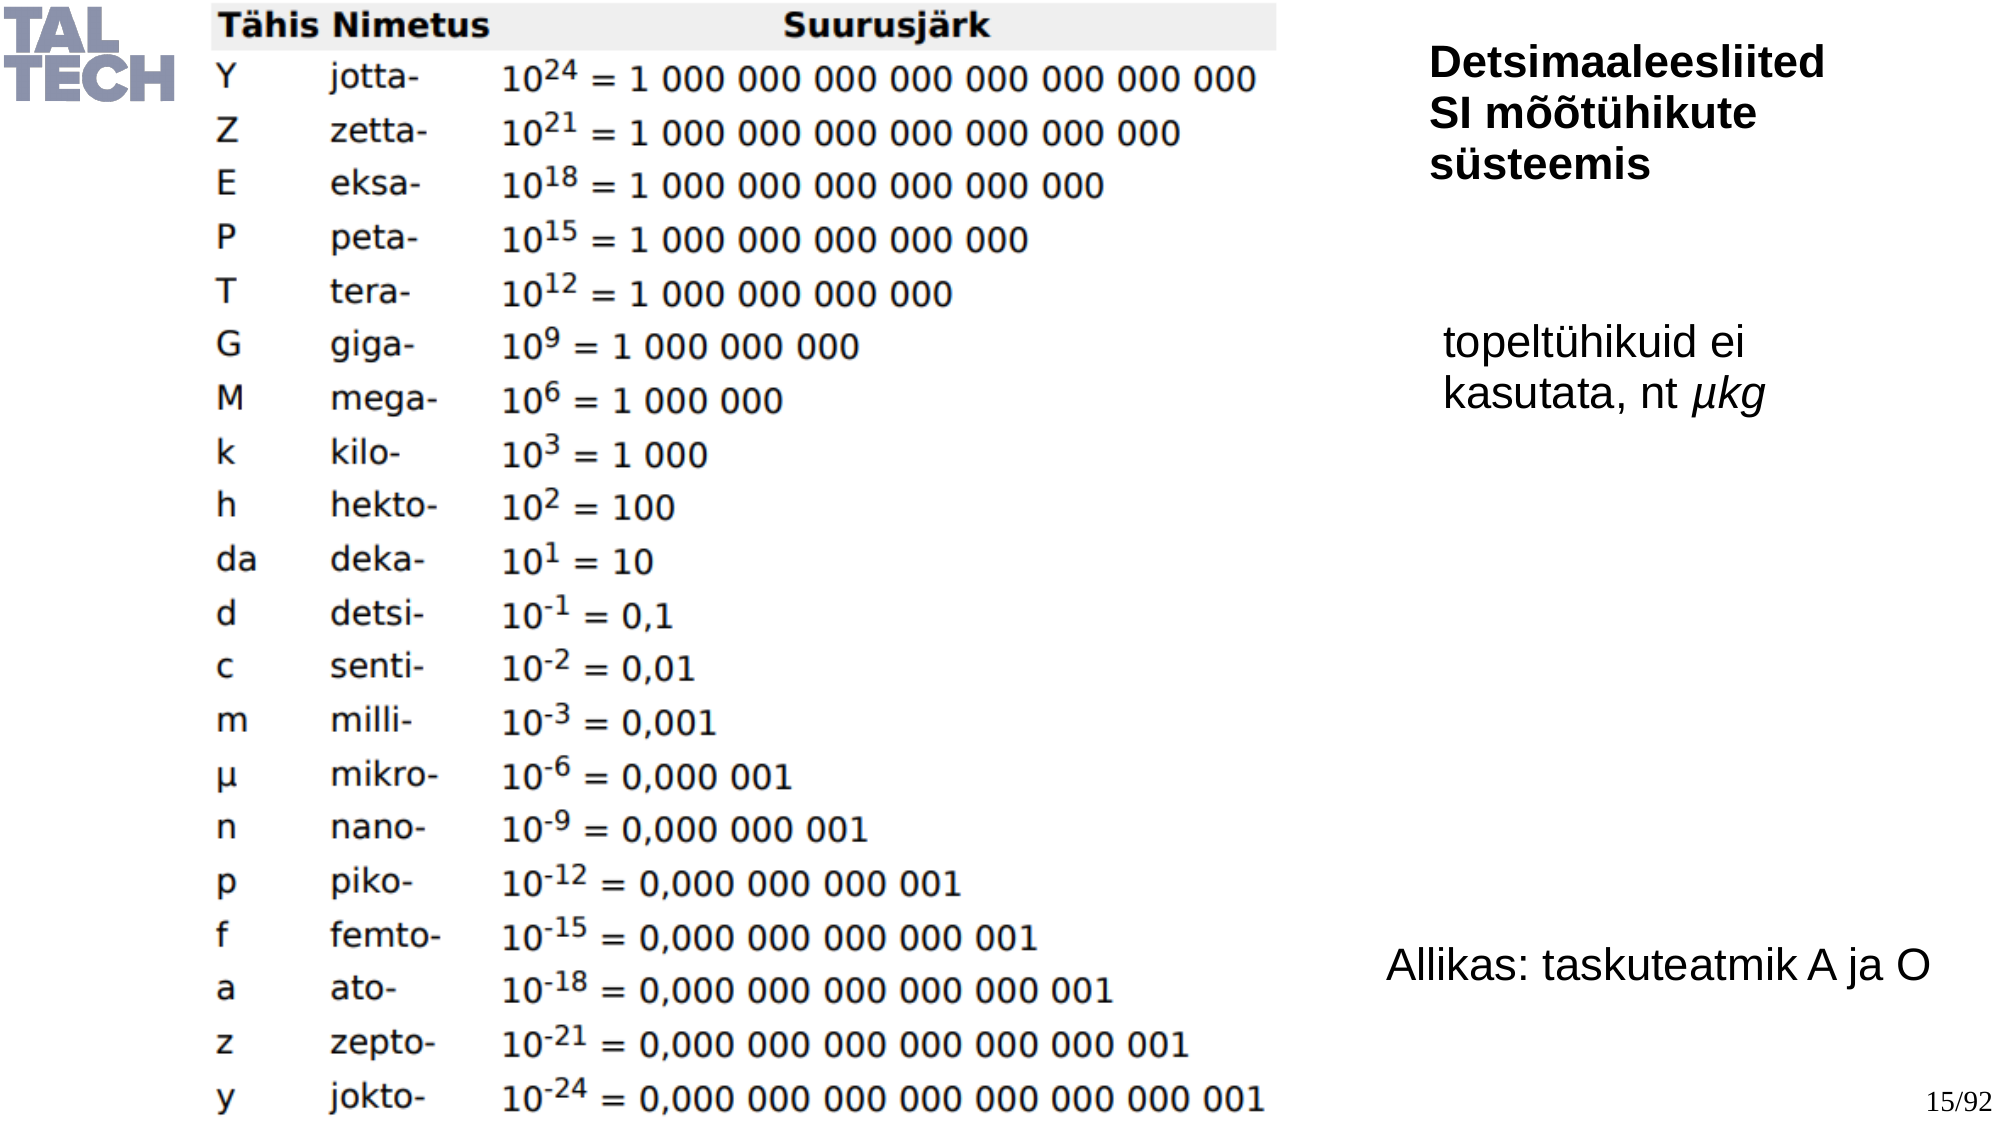

Detsimaaleesliited
SI mõõtühikute süsteemis
topeltühikuid ei kasutata, nt µkg
Allikas: taskuteatmik A ja O
15